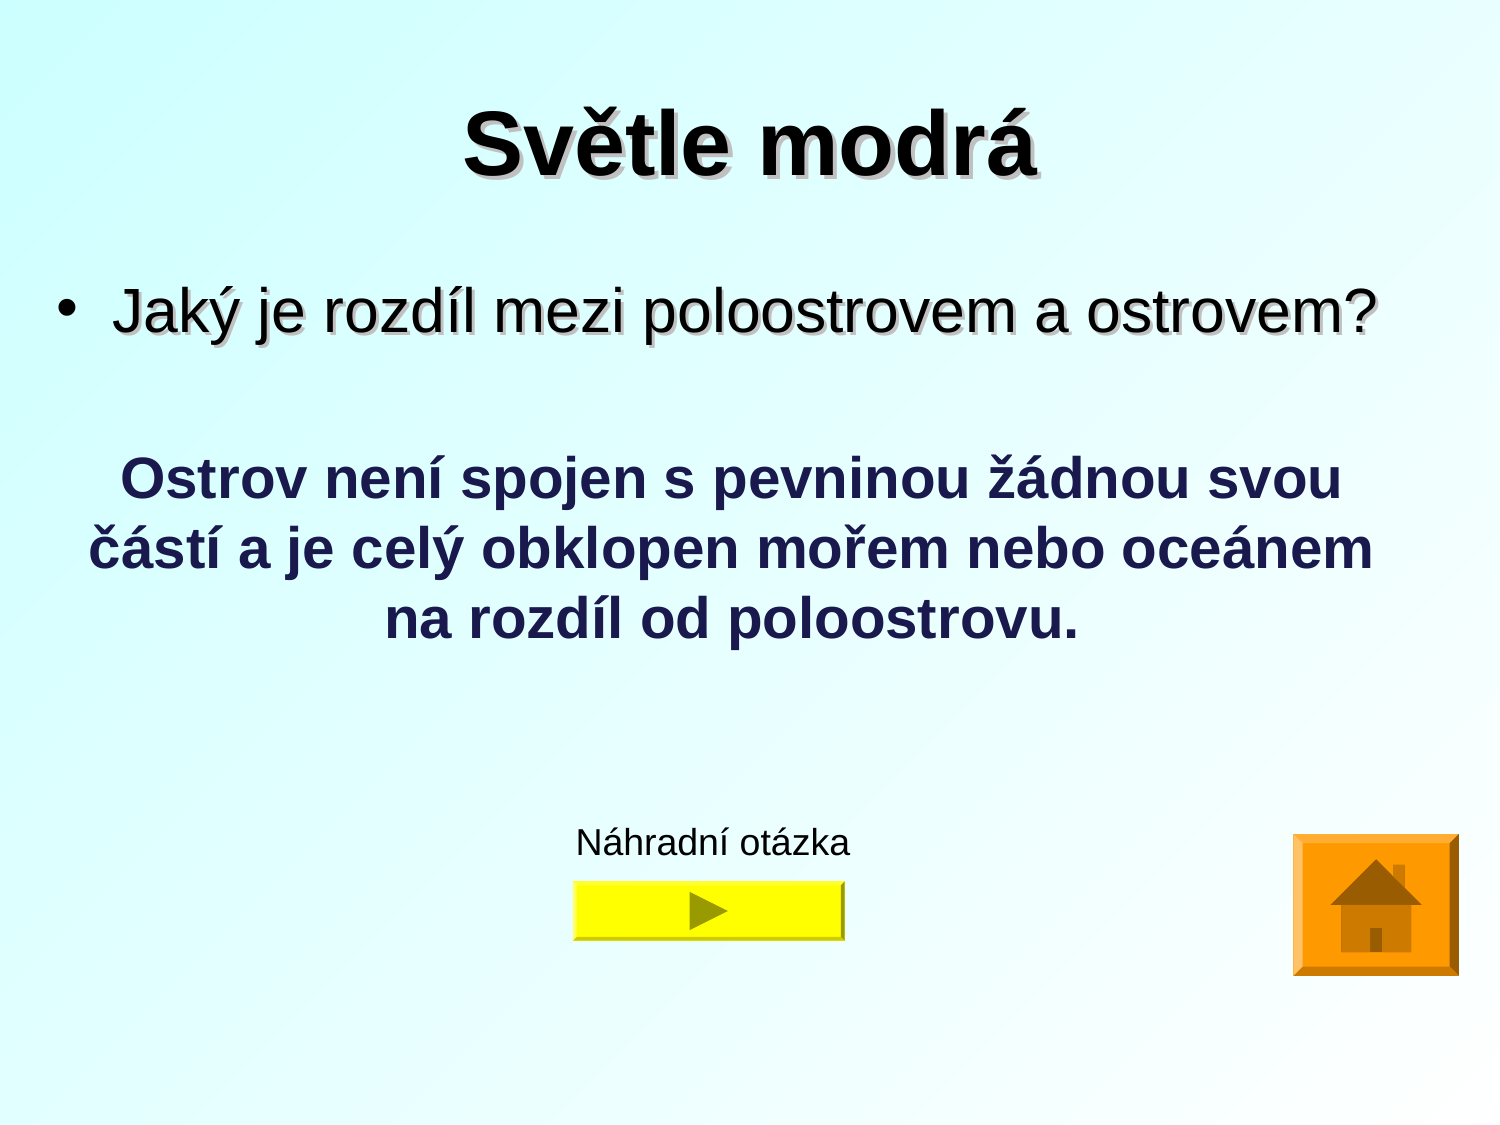

# Světle modrá
Jaký je rozdíl mezi poloostrovem a ostrovem?
Ostrov není spojen s pevninou žádnou svou částí a je celý obklopen mořem nebo oceánem na rozdíl od poloostrovu.
Náhradní otázka